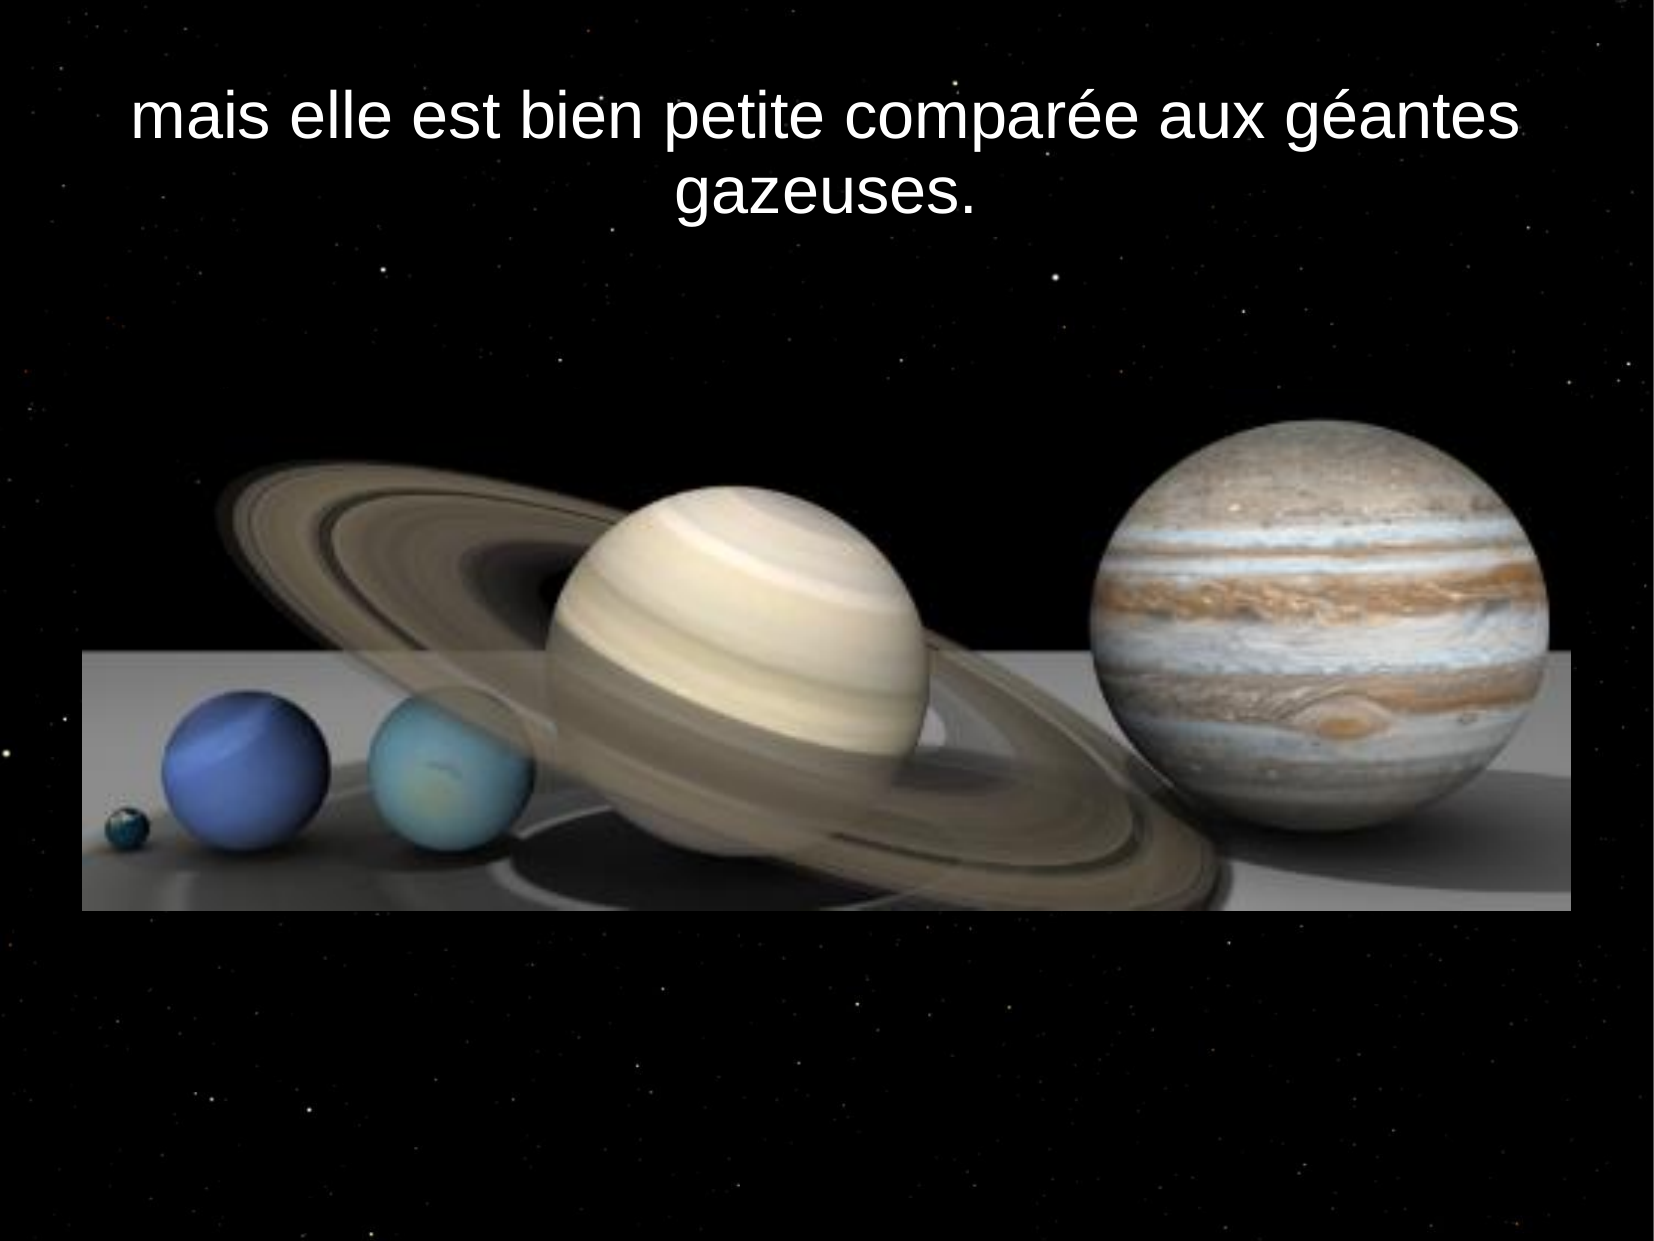

# mais elle est bien petite comparée aux géantes gazeuses.